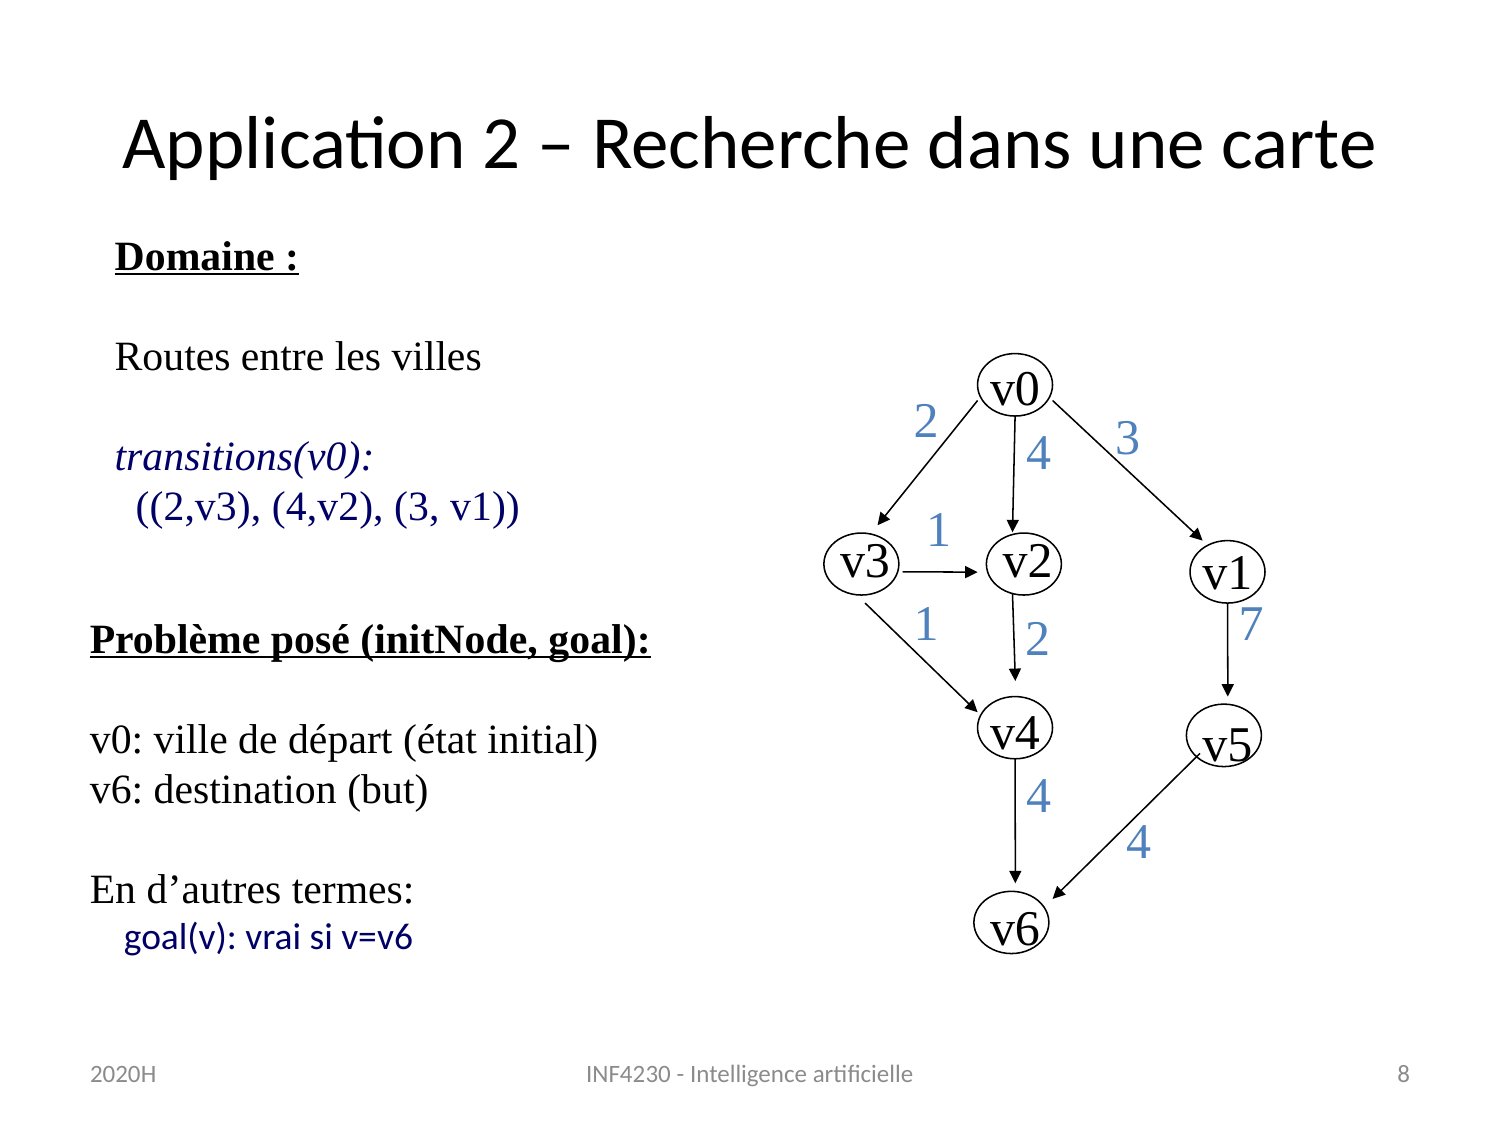

# Application 2 – Recherche dans une carte
Domaine :
Routes entre les villes
transitions(v0):
 ((2,v3), (4,v2), (3, v1))
v0
2
3
4
1
v3
v2
v1
1
7
2
Problème posé (initNode, goal):
v0: ville de départ (état initial)
v6: destination (but)
En d’autres termes:
 goal(v): vrai si v=v6
v4
v5
4
4
v6
2020H
INF4230 - Intelligence artificielle